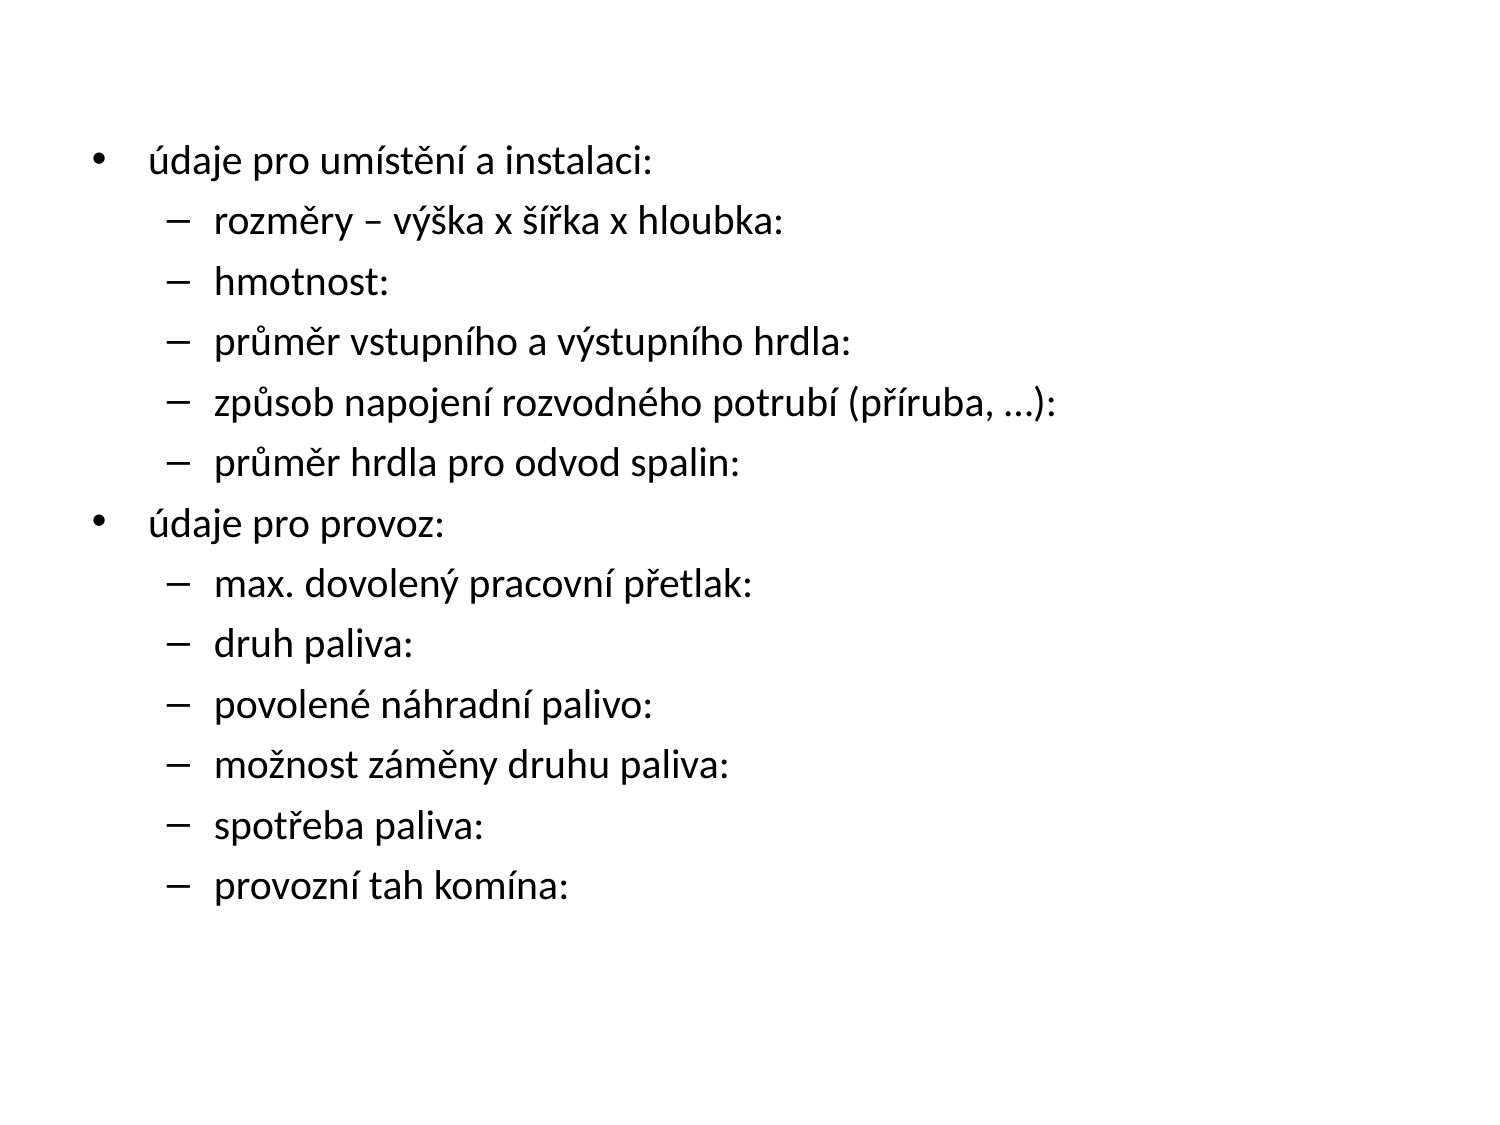

# údaje pro umístění a instalaci:
rozměry – výška x šířka x hloubka:
hmotnost:
průměr vstupního a výstupního hrdla:
způsob napojení rozvodného potrubí (příruba, …):
průměr hrdla pro odvod spalin:
údaje pro provoz:
max. dovolený pracovní přetlak:
druh paliva:
povolené náhradní palivo:
možnost záměny druhu paliva:
spotřeba paliva:
provozní tah komína: